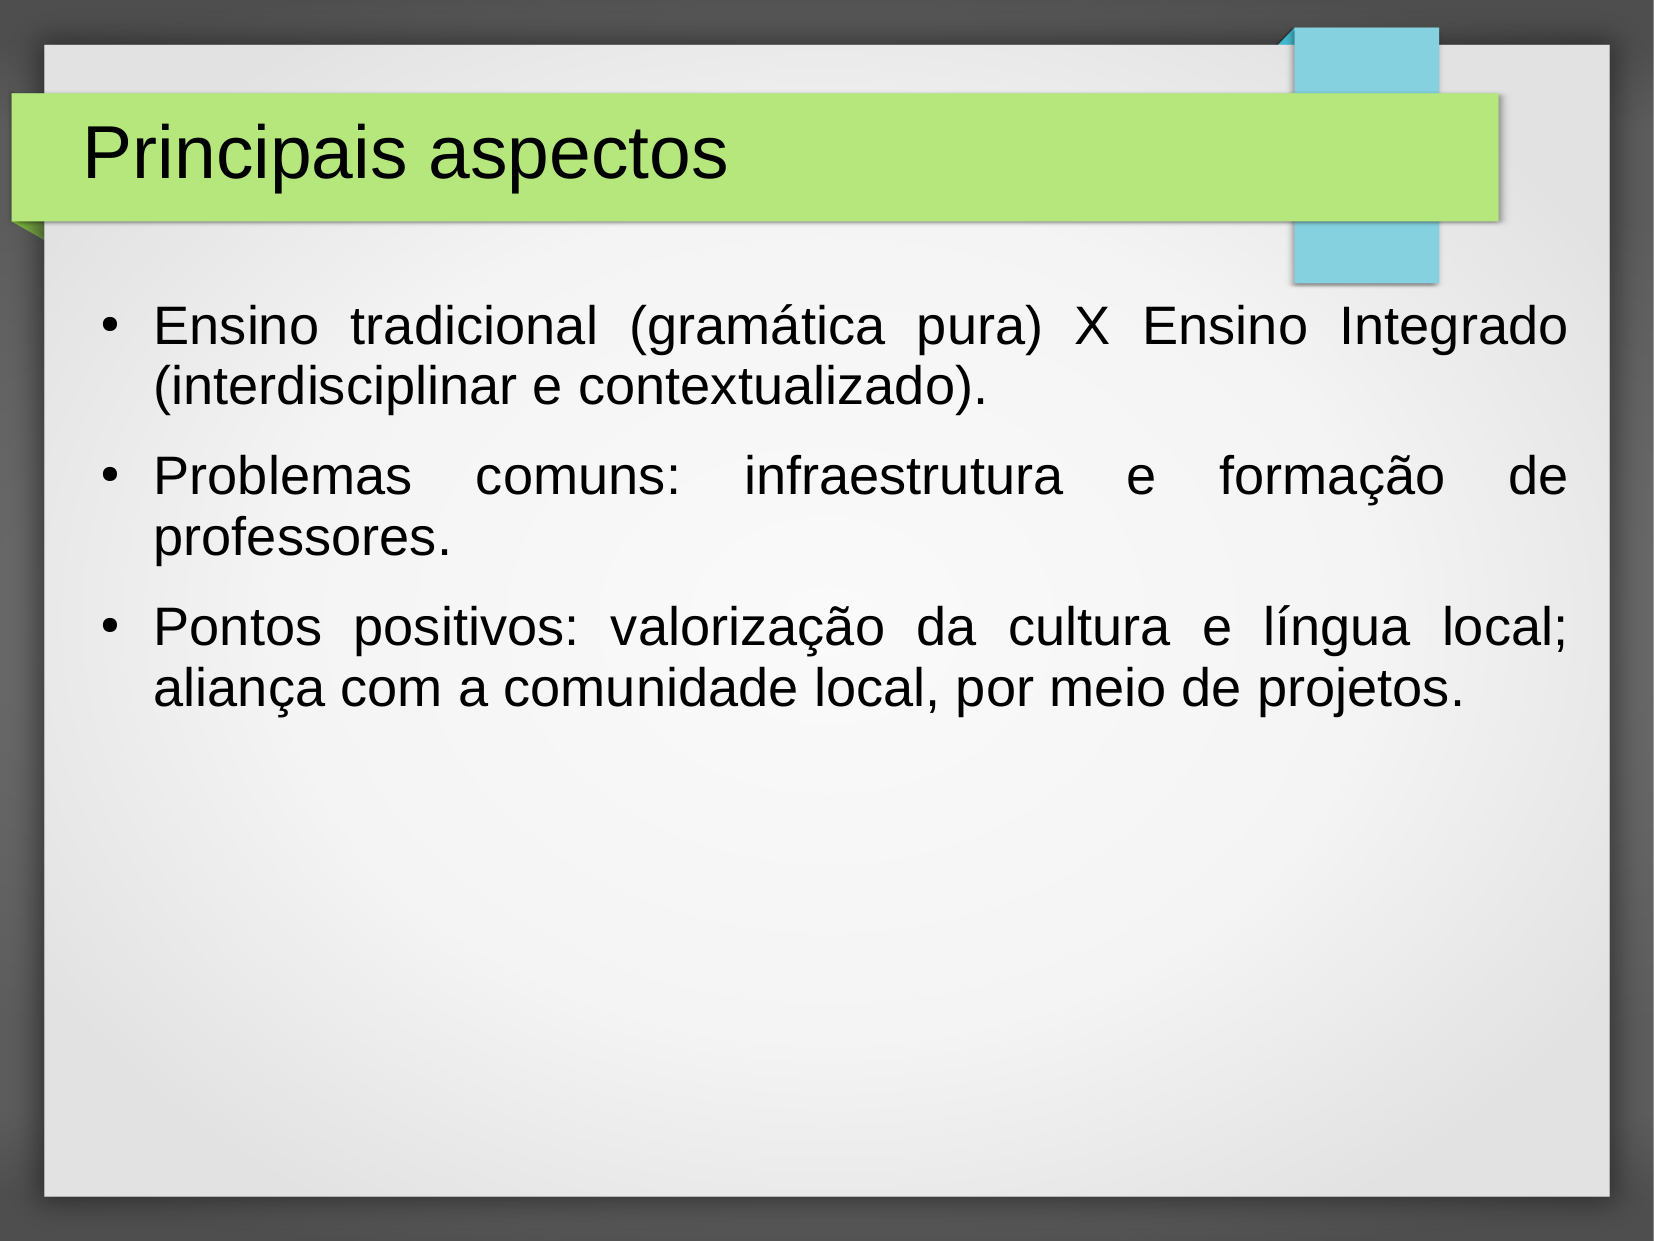

# Principais aspectos
Ensino tradicional (gramática pura) X Ensino Integrado (interdisciplinar e contextualizado).
Problemas comuns: infraestrutura e formação de professores.
Pontos positivos: valorização da cultura e língua local; aliança com a comunidade local, por meio de projetos.